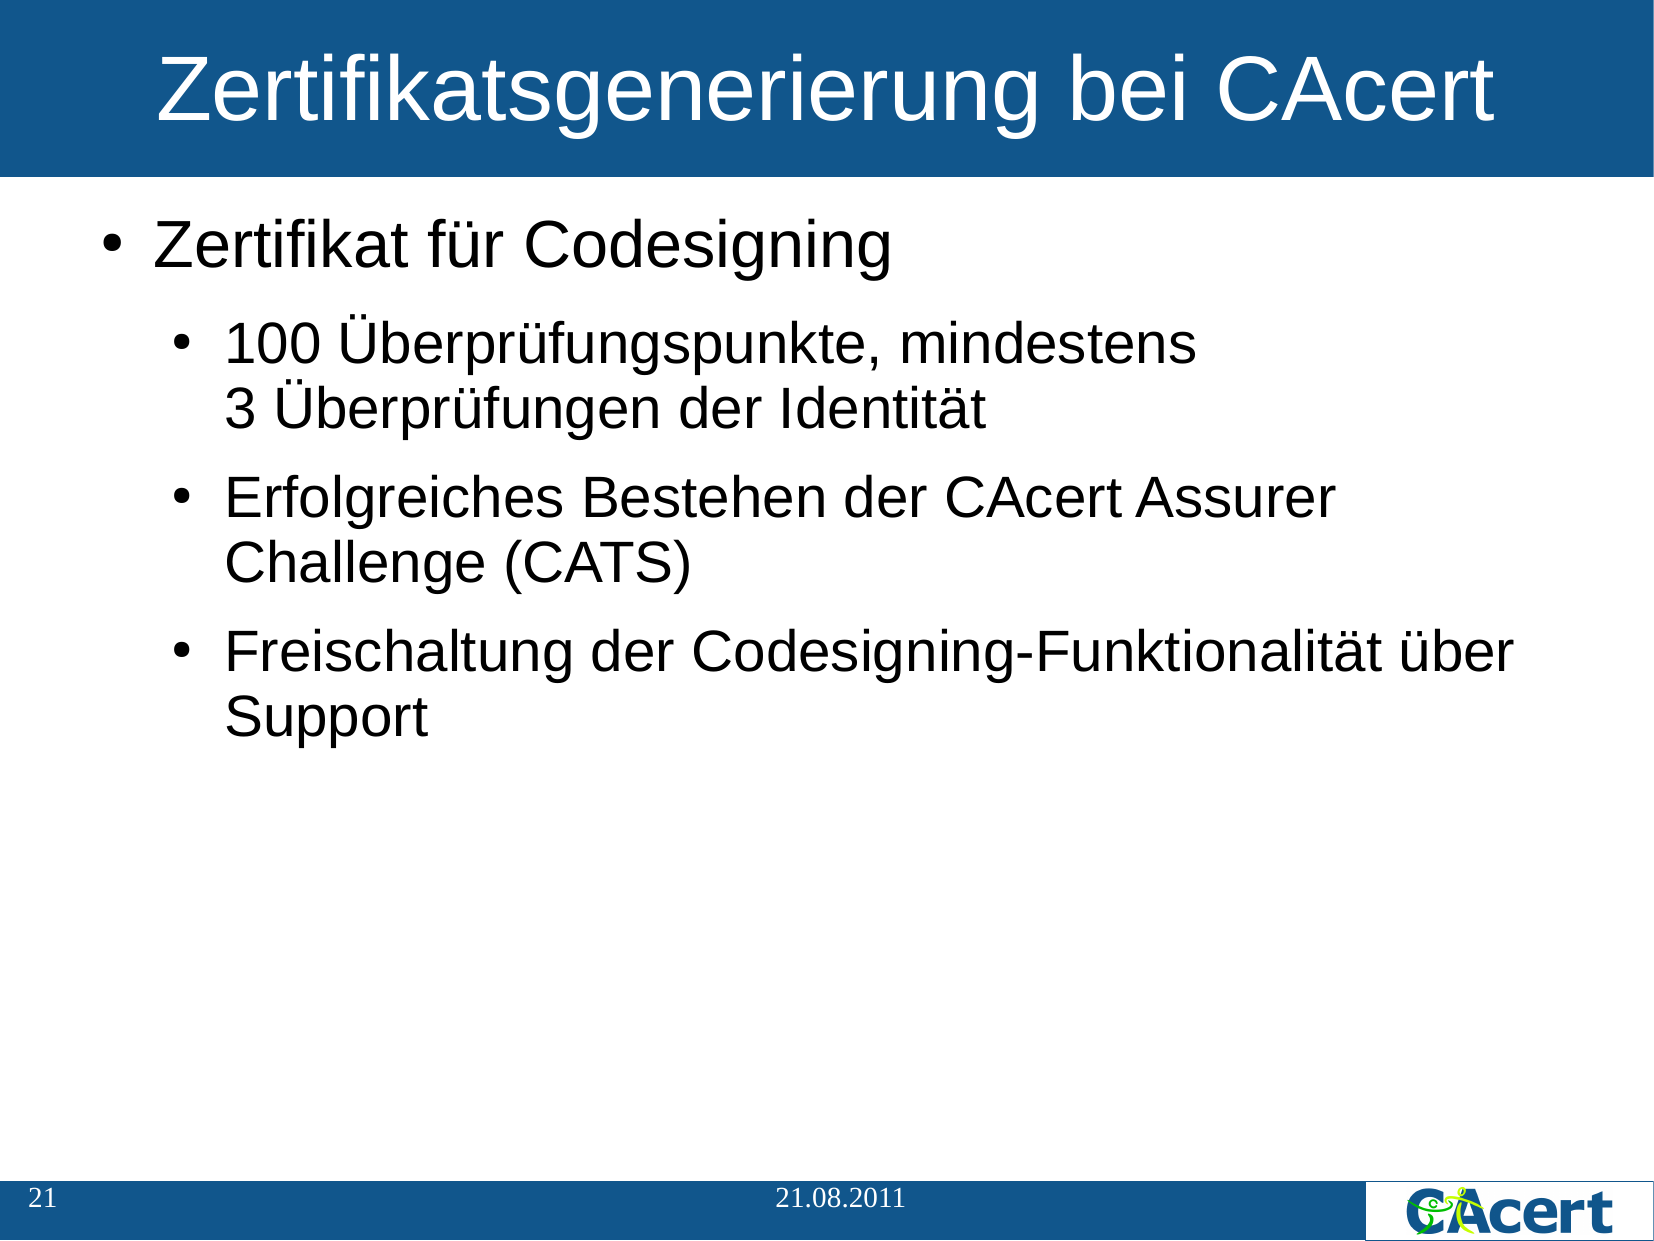

# Zertifikatsgenerierung bei CAcert
Zertifikat für Codesigning
100 Überprüfungspunkte, mindestens 3 Überprüfungen der Identität
Erfolgreiches Bestehen der CAcert Assurer Challenge (CATS)
Freischaltung der Codesigning-Funktionalität über Support
21
21.08.2011